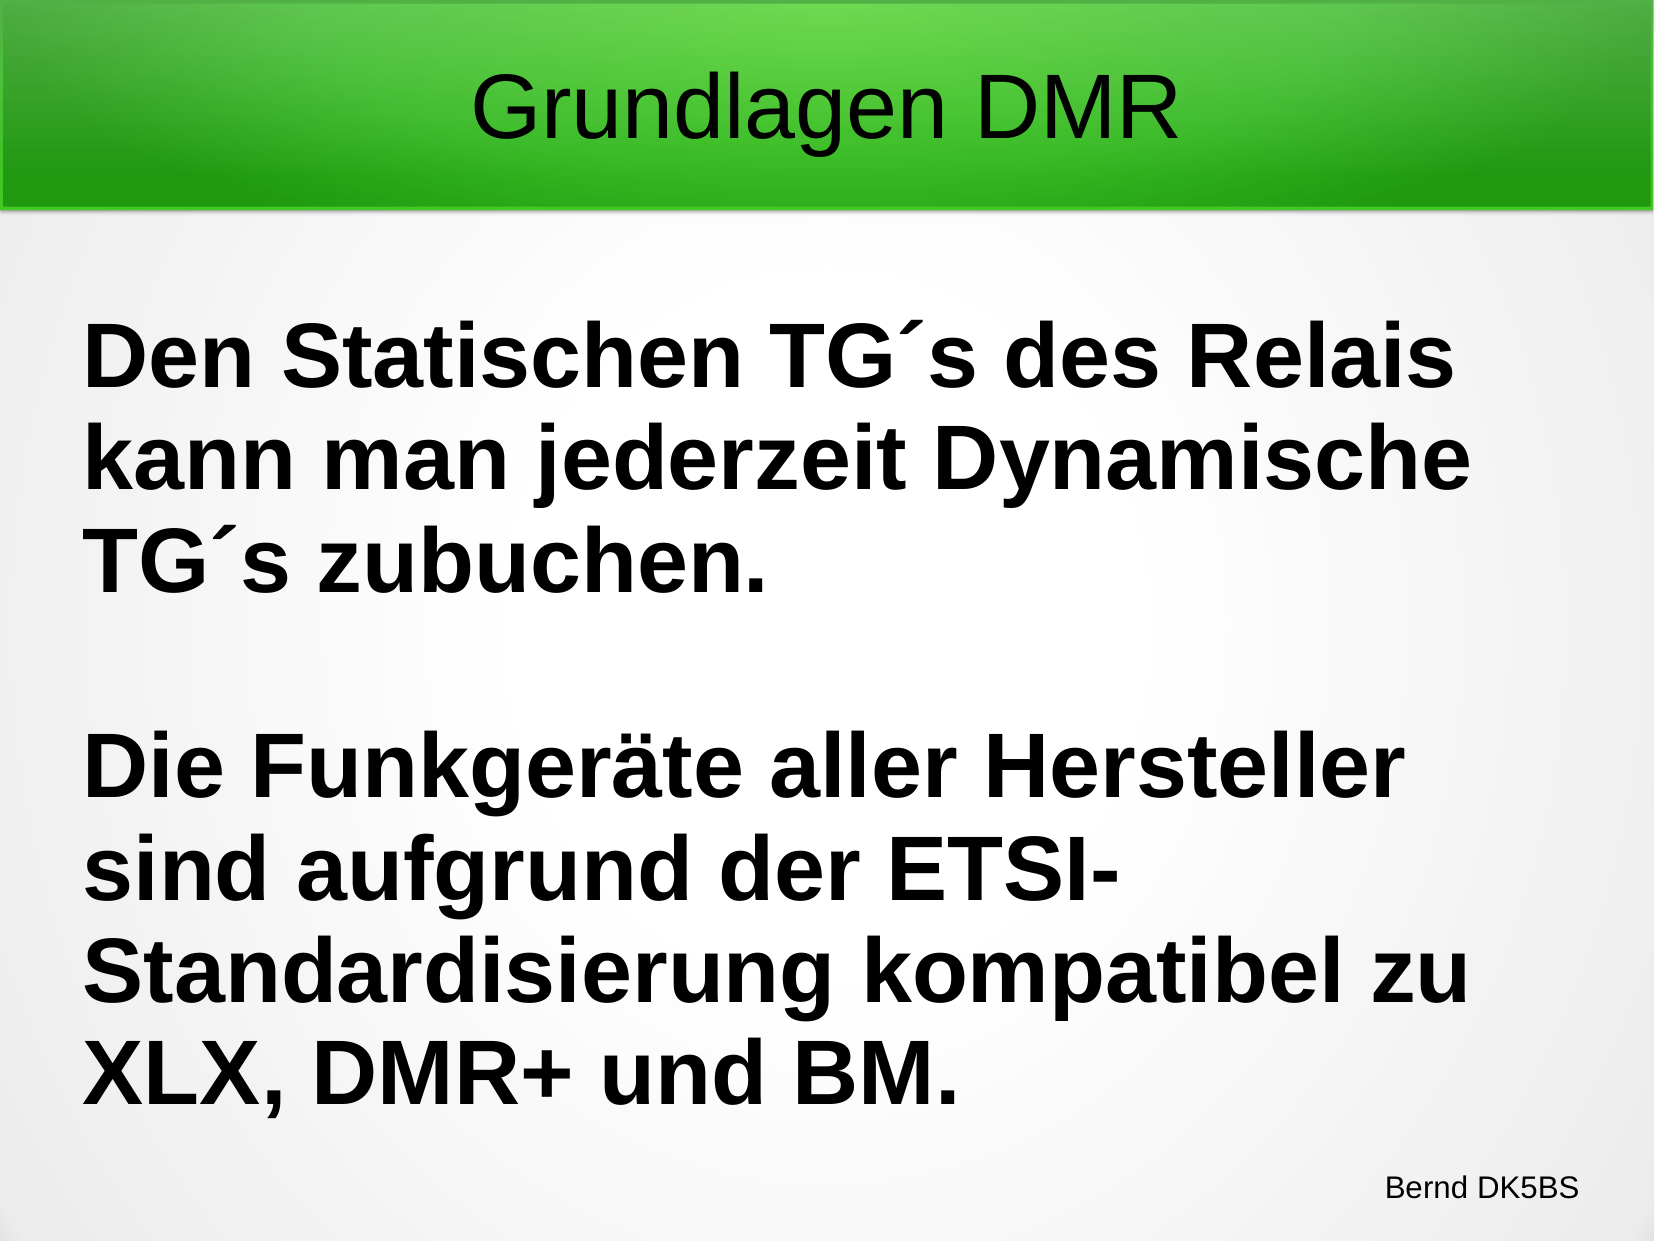

# Grundlagen DMR
Den Statischen TG´s des Relais kann man jederzeit Dynamische TG´s zubuchen.
Die Funkgeräte aller Hersteller sind aufgrund der ETSI-Standardisierung kompatibel zu XLX, DMR+ und BM.
Bernd DK5BS